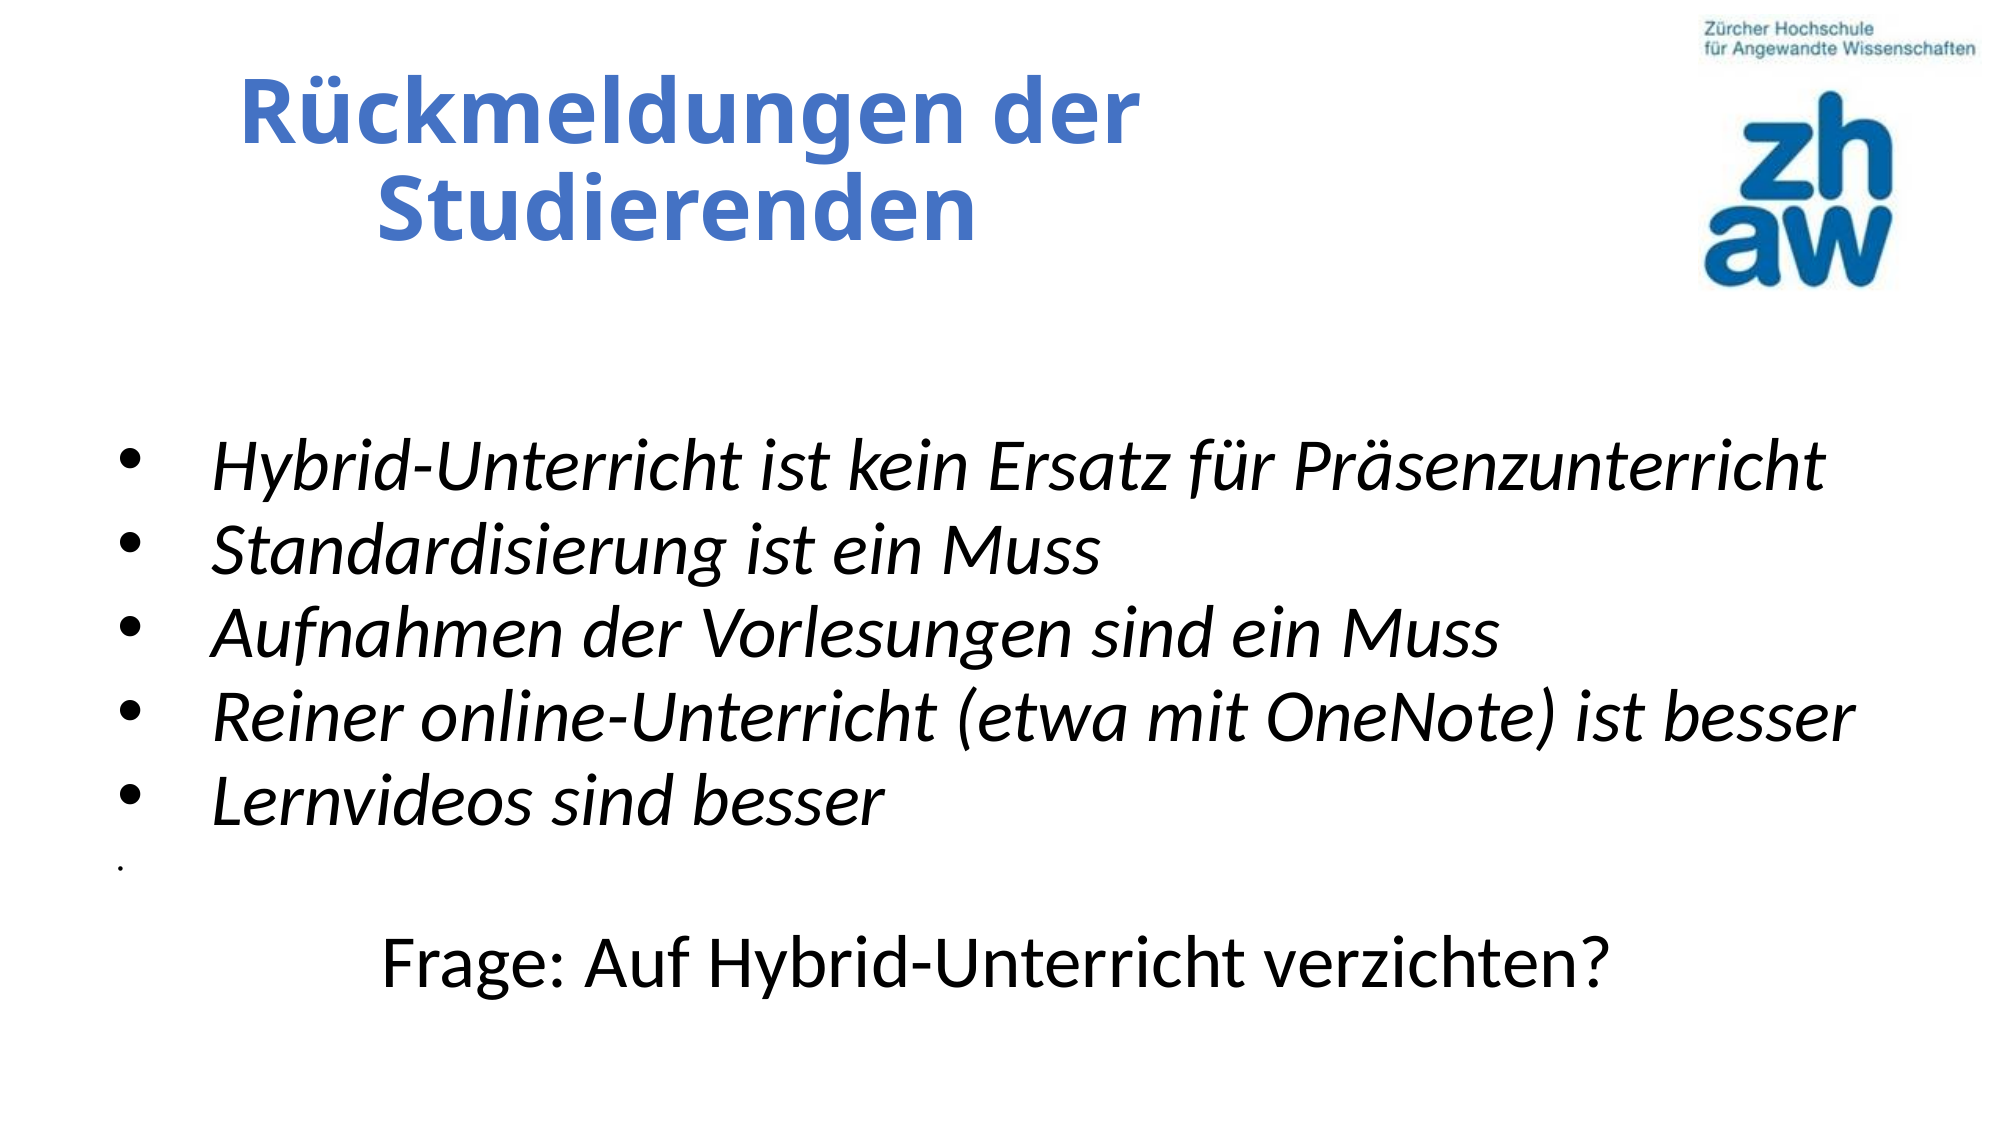

# Rückmeldungen der Studierenden
Hybrid-Unterricht ist kein Ersatz für Präsenzunterricht
Standardisierung ist ein Muss
Aufnahmen der Vorlesungen sind ein Muss
Reiner online-Unterricht (etwa mit OneNote) ist besser
Lernvideos sind besser
Frage: Auf Hybrid-Unterricht verzichten?